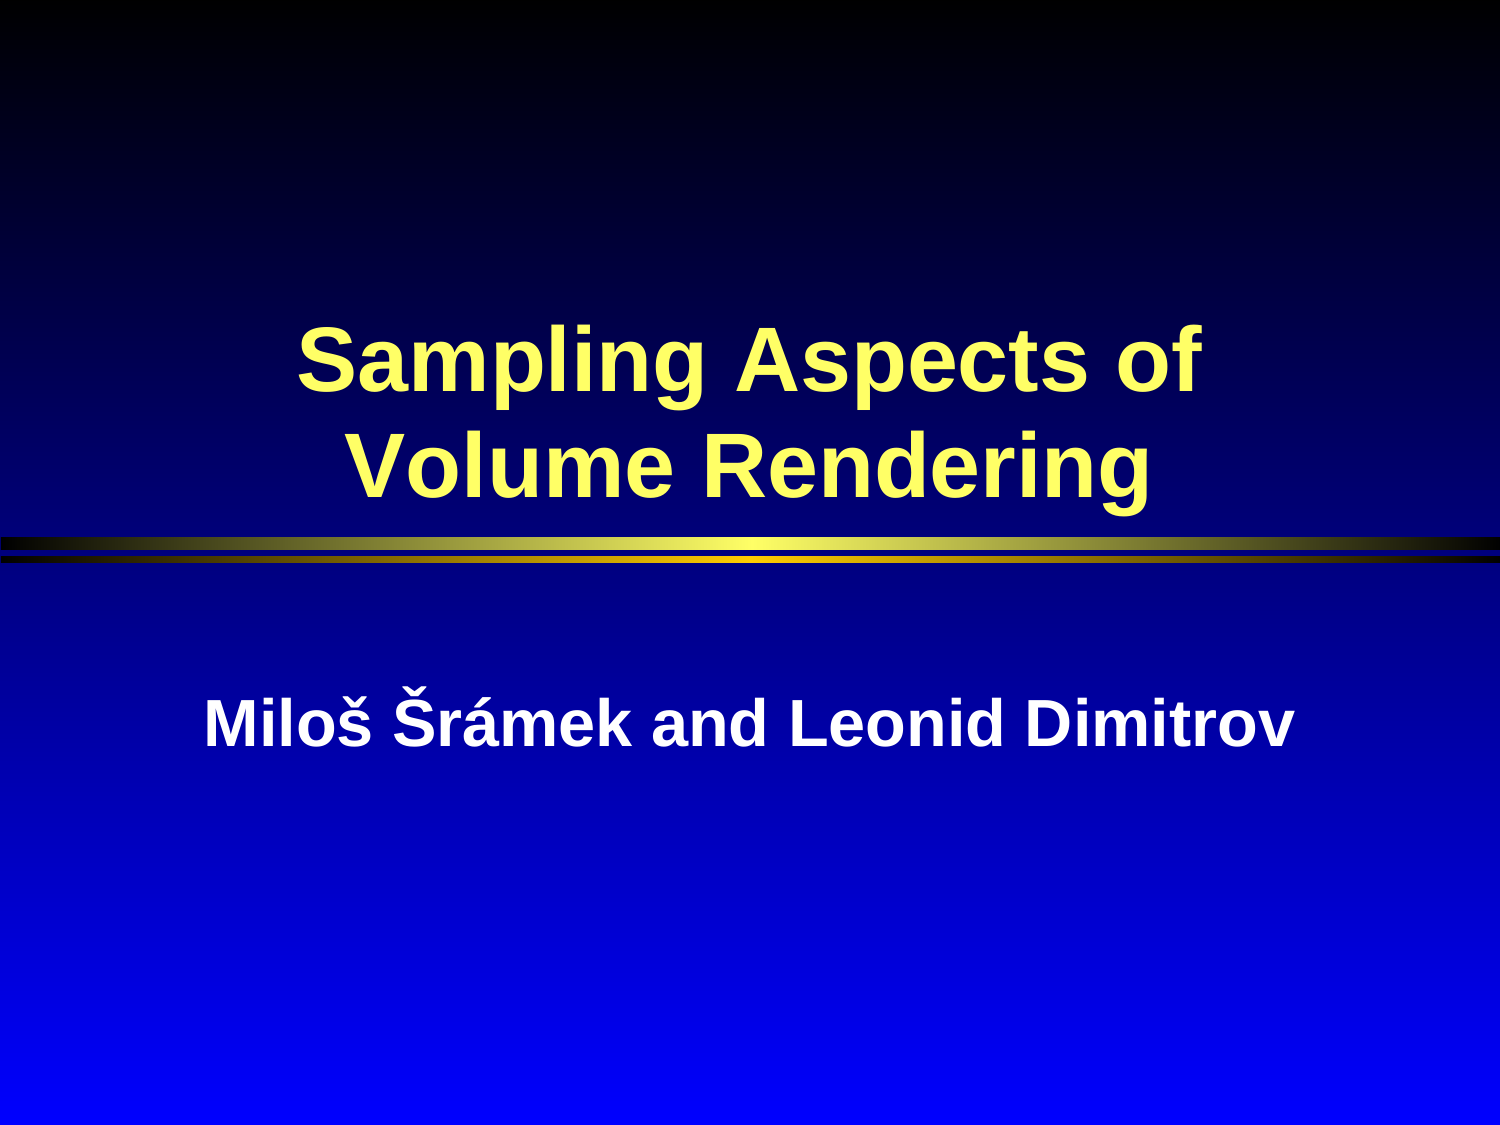

# Sampling Aspects of Volume Rendering
Miloš Šrámek and Leonid Dimitrov